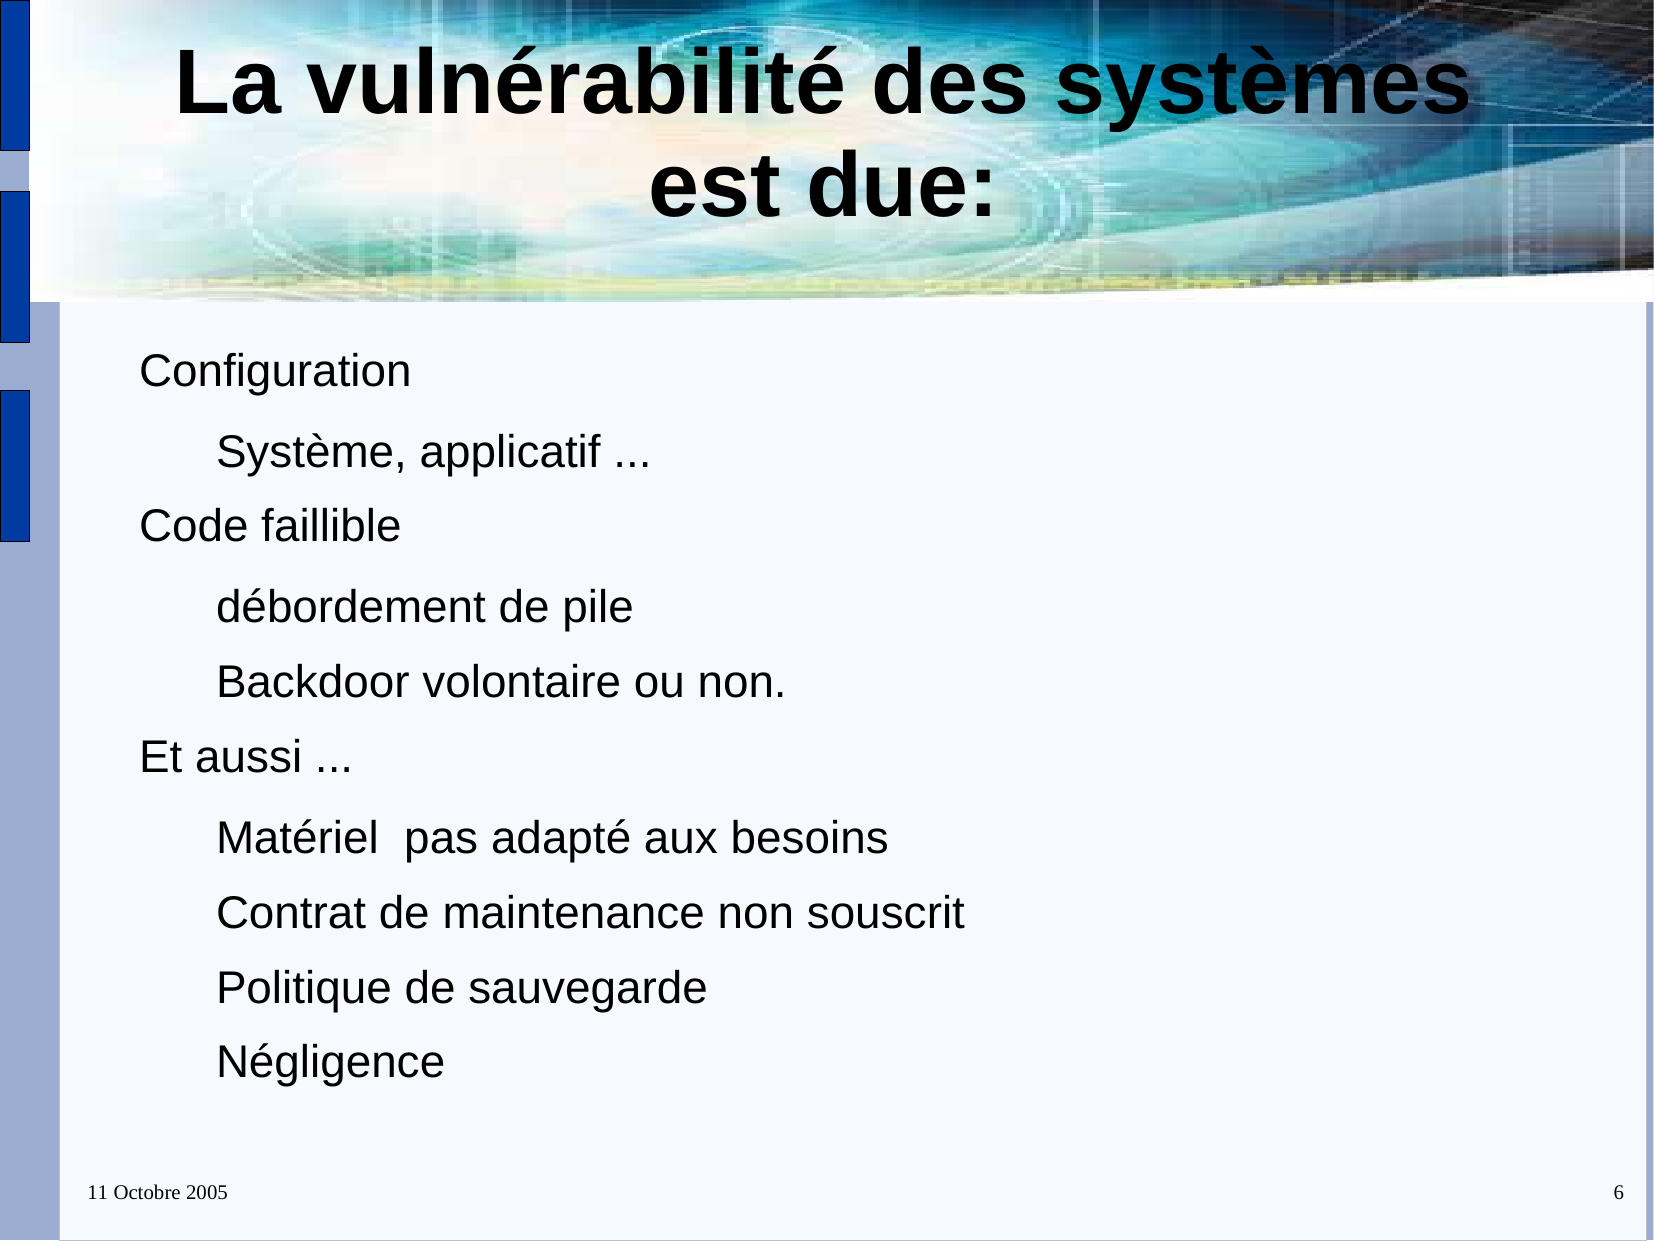

# La vulnérabilité des systèmes est due:
Configuration
Système, applicatif ...
Code faillible
débordement de pile
Backdoor volontaire ou non.
Et aussi ...
Matériel pas adapté aux besoins
Contrat de maintenance non souscrit
Politique de sauvegarde
Négligence